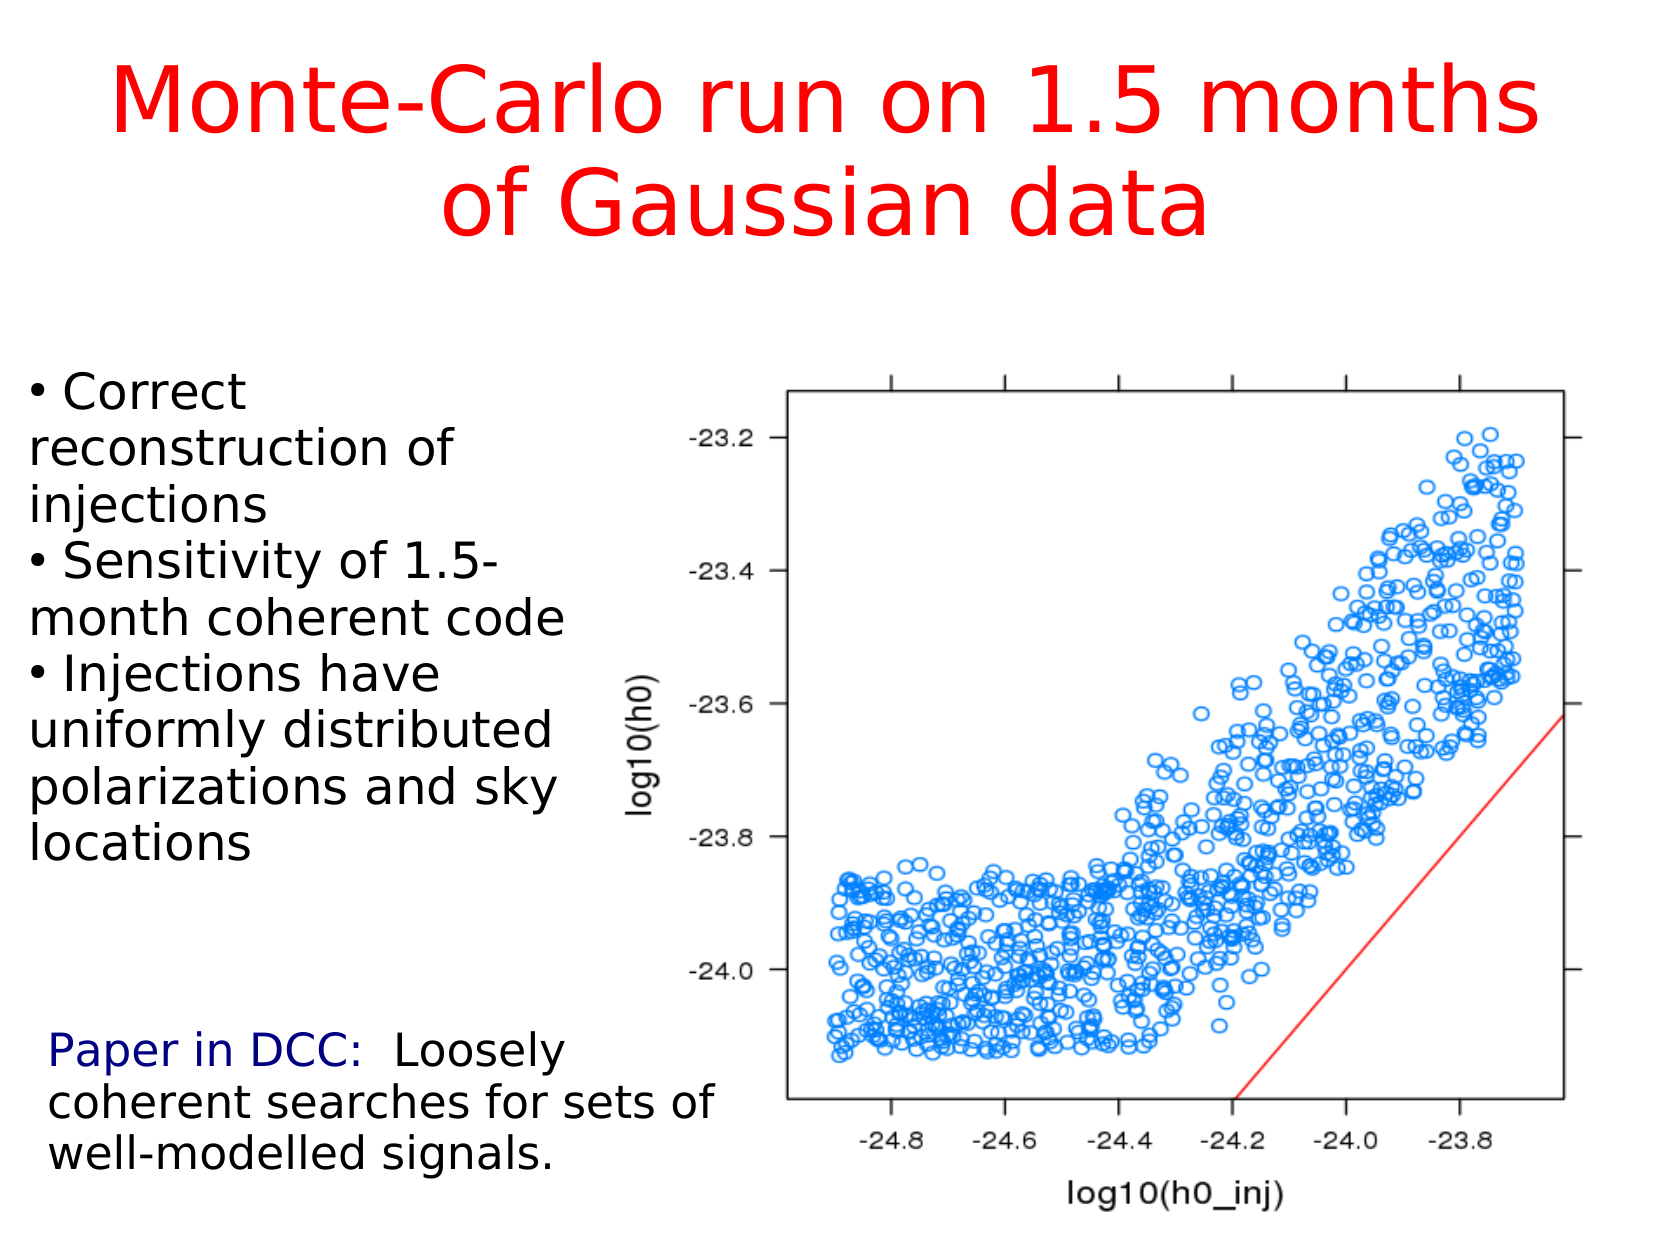

# Monte-Carlo run on 1.5 months of Gaussian data
 Correct reconstruction of injections
 Sensitivity of 1.5-month coherent code
 Injections have uniformly distributed polarizations and sky locations
Paper in DCC: Loosely coherent searches for sets of well-modelled signals.